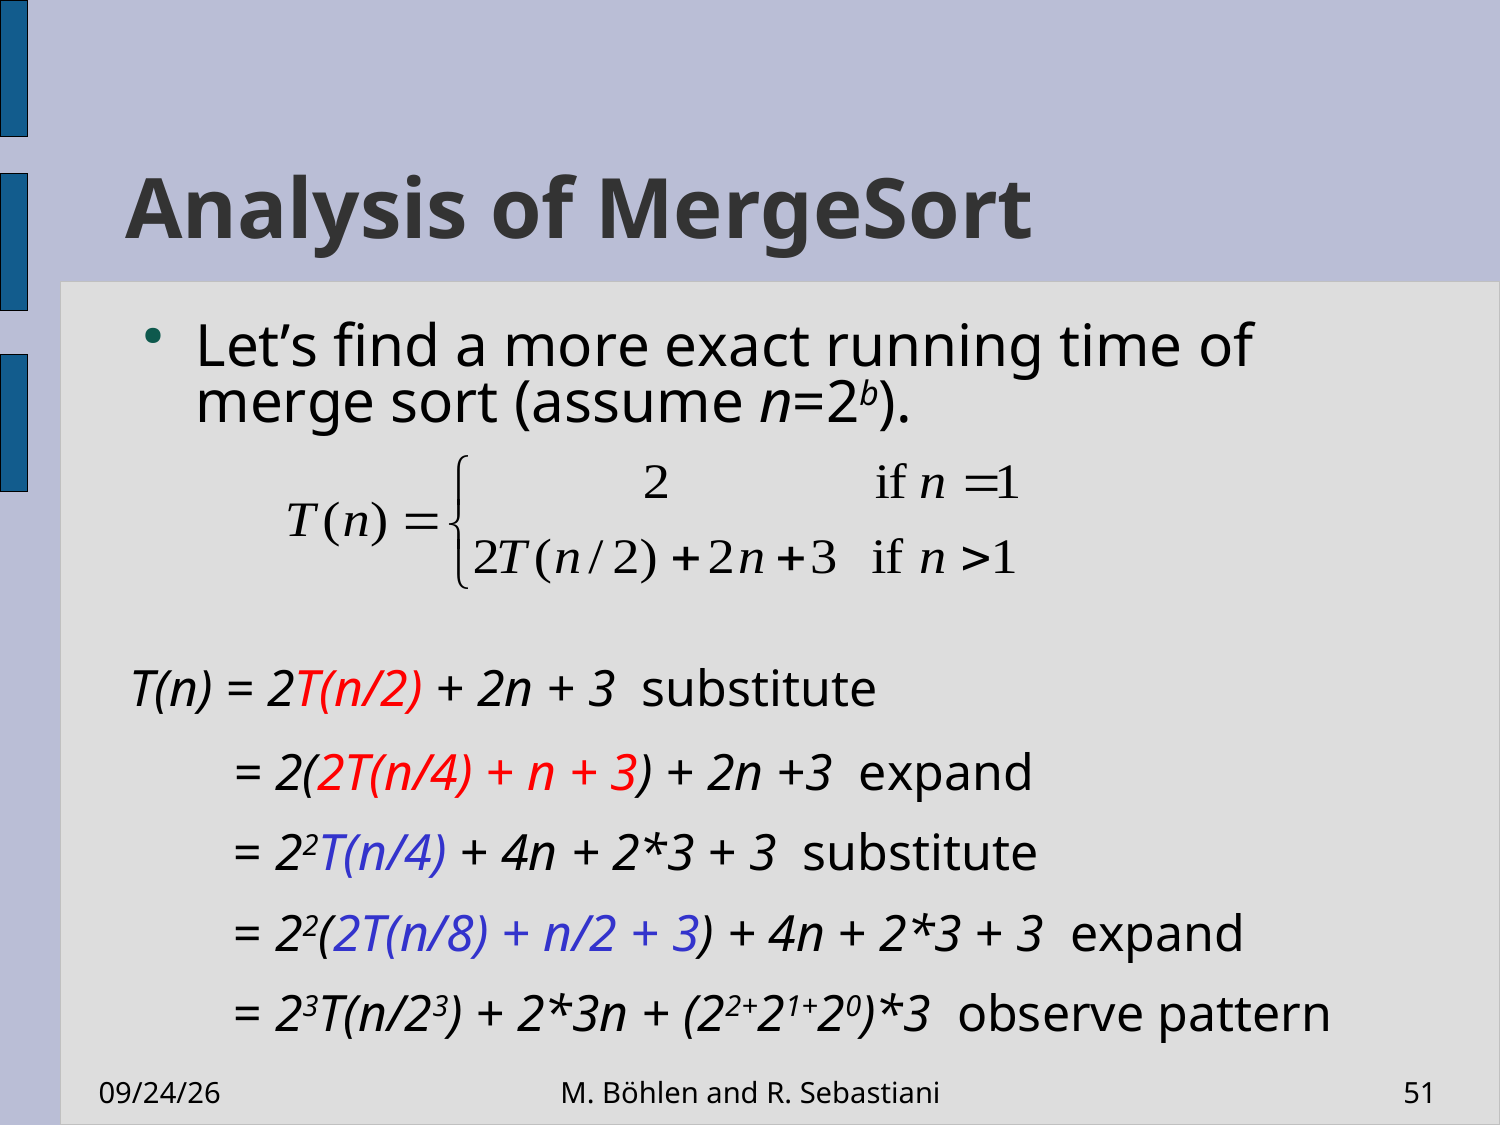

# Analysis of MergeSort
Let’s find a more exact running time of merge sort (assume n=2b).
T(n) = 2T(n/2) + 2n + 3 substitute
 = 2(2T(n/4) + n + 3) + 2n +3 expand
 = 22T(n/4) + 4n + 2*3 + 3 substitute
 = 22(2T(n/8) + n/2 + 3) + 4n + 2*3 + 3 expand
 = 23T(n/23) + 2*3n + (22+21+20)*3 observe pattern
M. Böhlen and R. Sebastiani
51